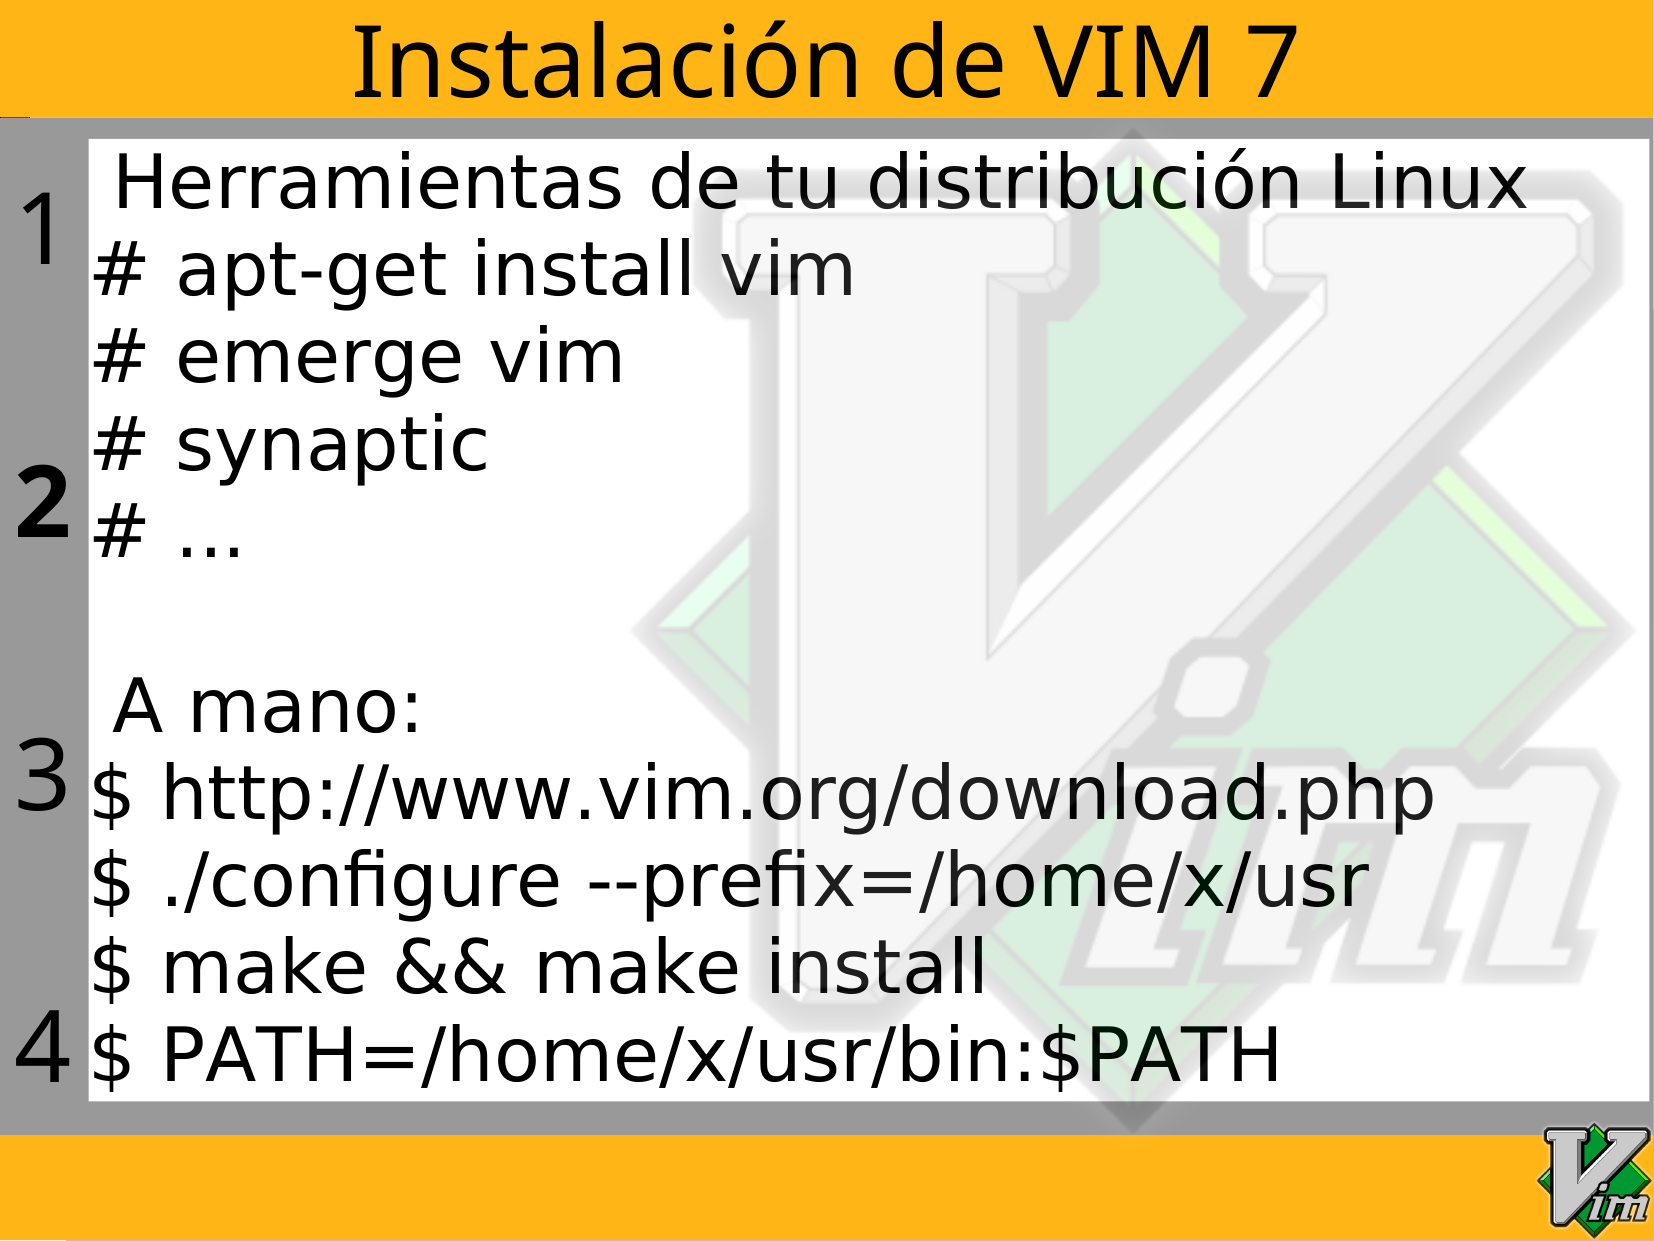

Instalación de VIM 7
1 - Introducción
2 - Novatos
3 - Power Users
4 -Desarrolladores
 Herramientas de tu distribución Linux
# apt-get install vim
# emerge vim
# synaptic
# ...
 A mano:
$ http://www.vim.org/download.php
$ ./configure --prefix=/home/x/usr
$ make && make install
$ PATH=/home/x/usr/bin:$PATH